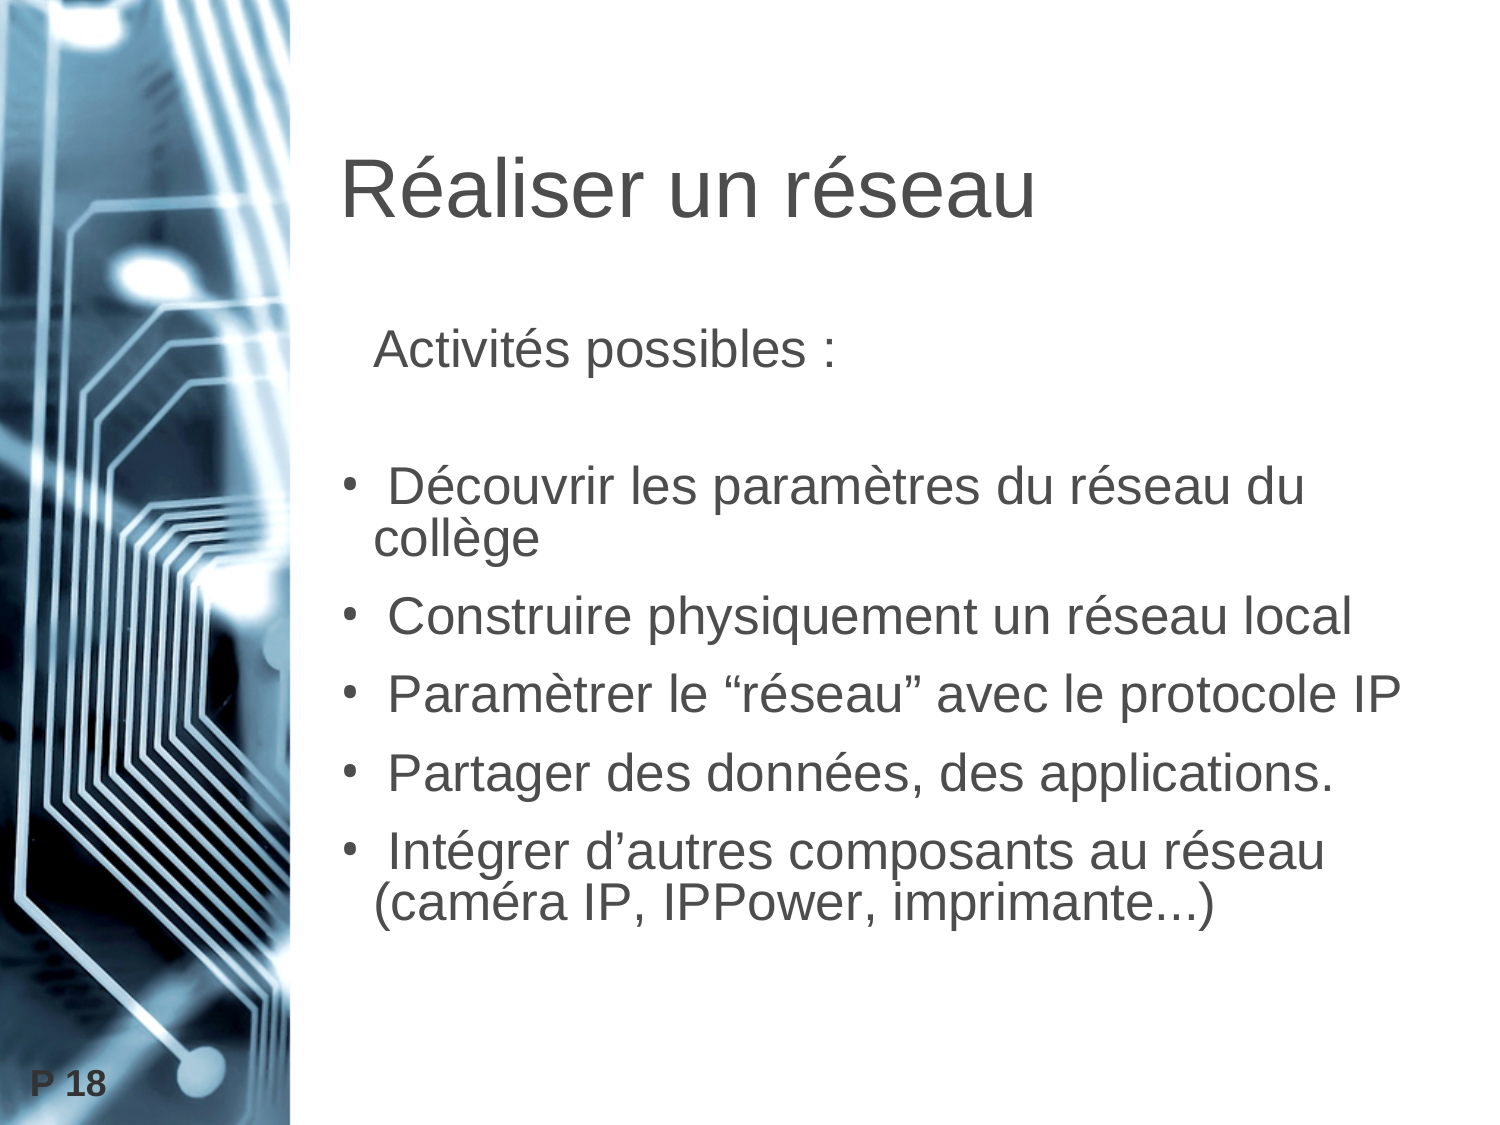

# Réaliser un réseau
Activités possibles :
 Découvrir les paramètres du réseau du collège
 Construire physiquement un réseau local
 Paramètrer le “réseau” avec le protocole IP
 Partager des données, des applications.
 Intégrer d’autres composants au réseau (caméra IP, IPPower, imprimante...)